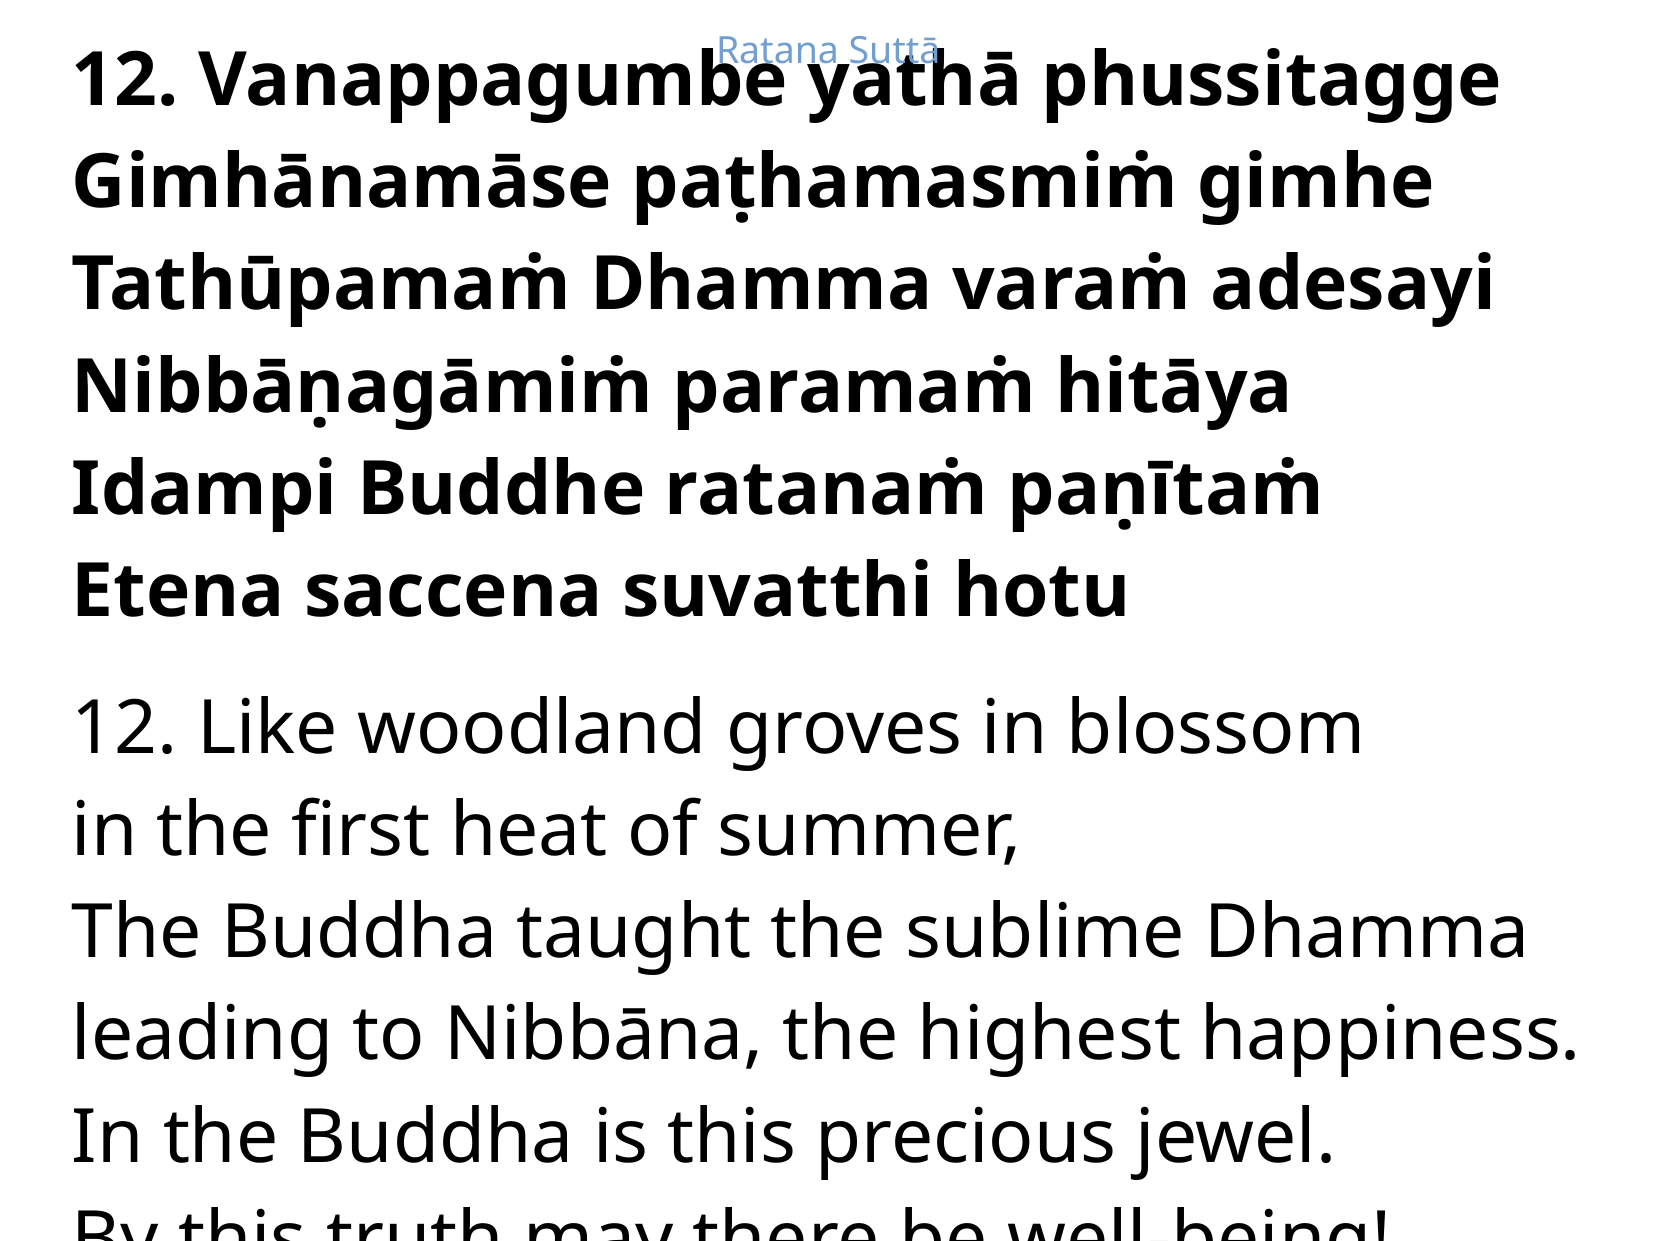

Ratana Suttā
12. Vanappagumbe yathā phussitagge
Gimhānamāse paṭhamasmiṁ gimhe
Tathūpamaṁ Dhamma varaṁ adesayi
Nibbāṇagāmiṁ paramaṁ hitāya
Idampi Buddhe ratanaṁ paṇītaṁ
Etena saccena suvatthi hotu
12. Like woodland groves in blossom
in the first heat of summer,
The Buddha taught the sublime Dhamma
leading to Nibbāna, the highest happiness.
In the Buddha is this precious jewel.
By this truth may there be well-being!